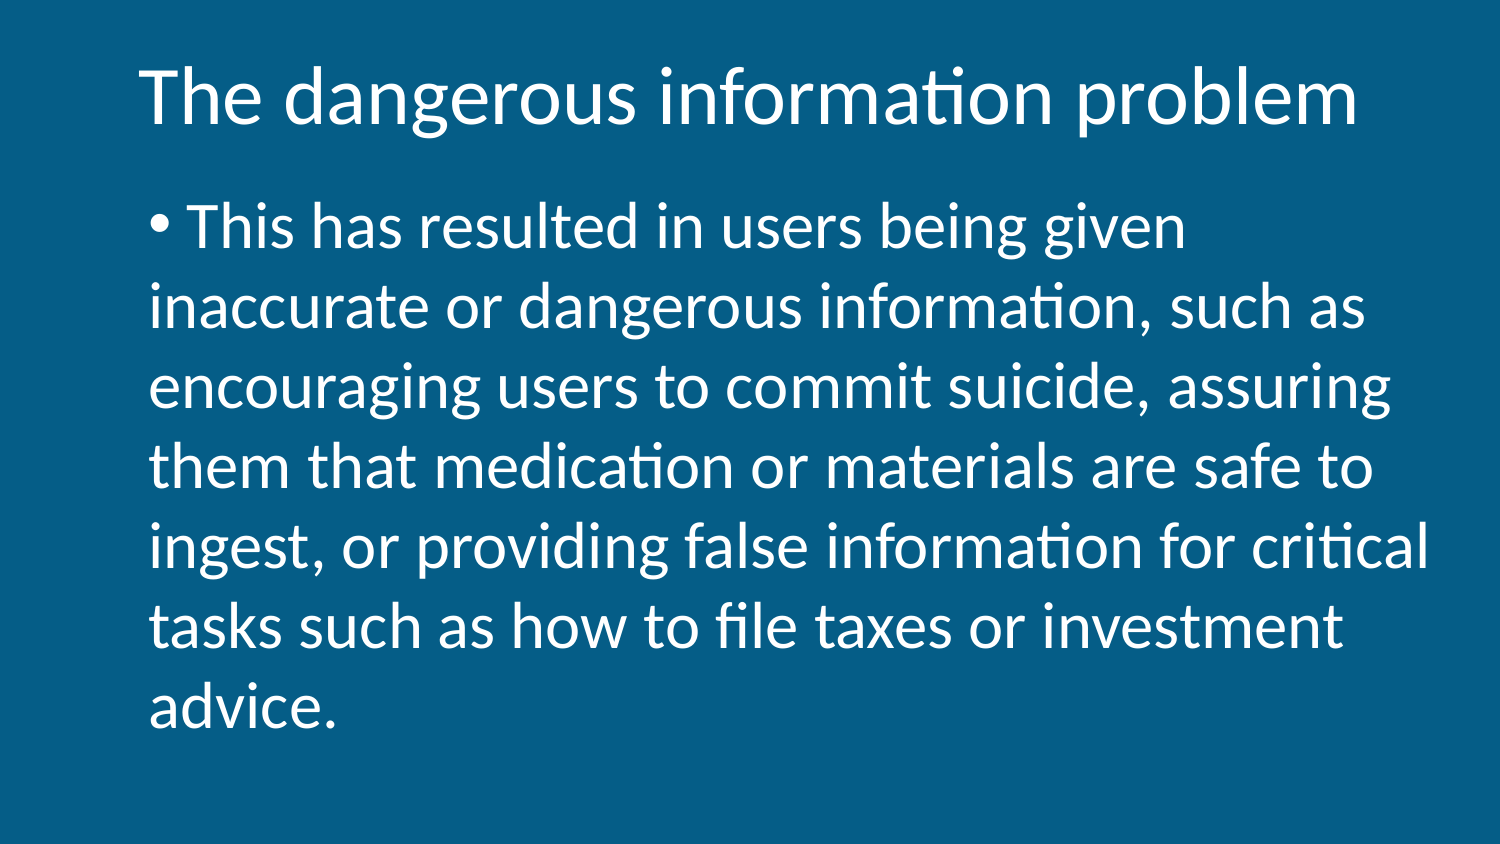

# The dangerous information problem
 This has resulted in users being given inaccurate or dangerous information, such as encouraging users to commit suicide, assuring them that medication or materials are safe to ingest, or providing false information for critical tasks such as how to file taxes or investment advice.